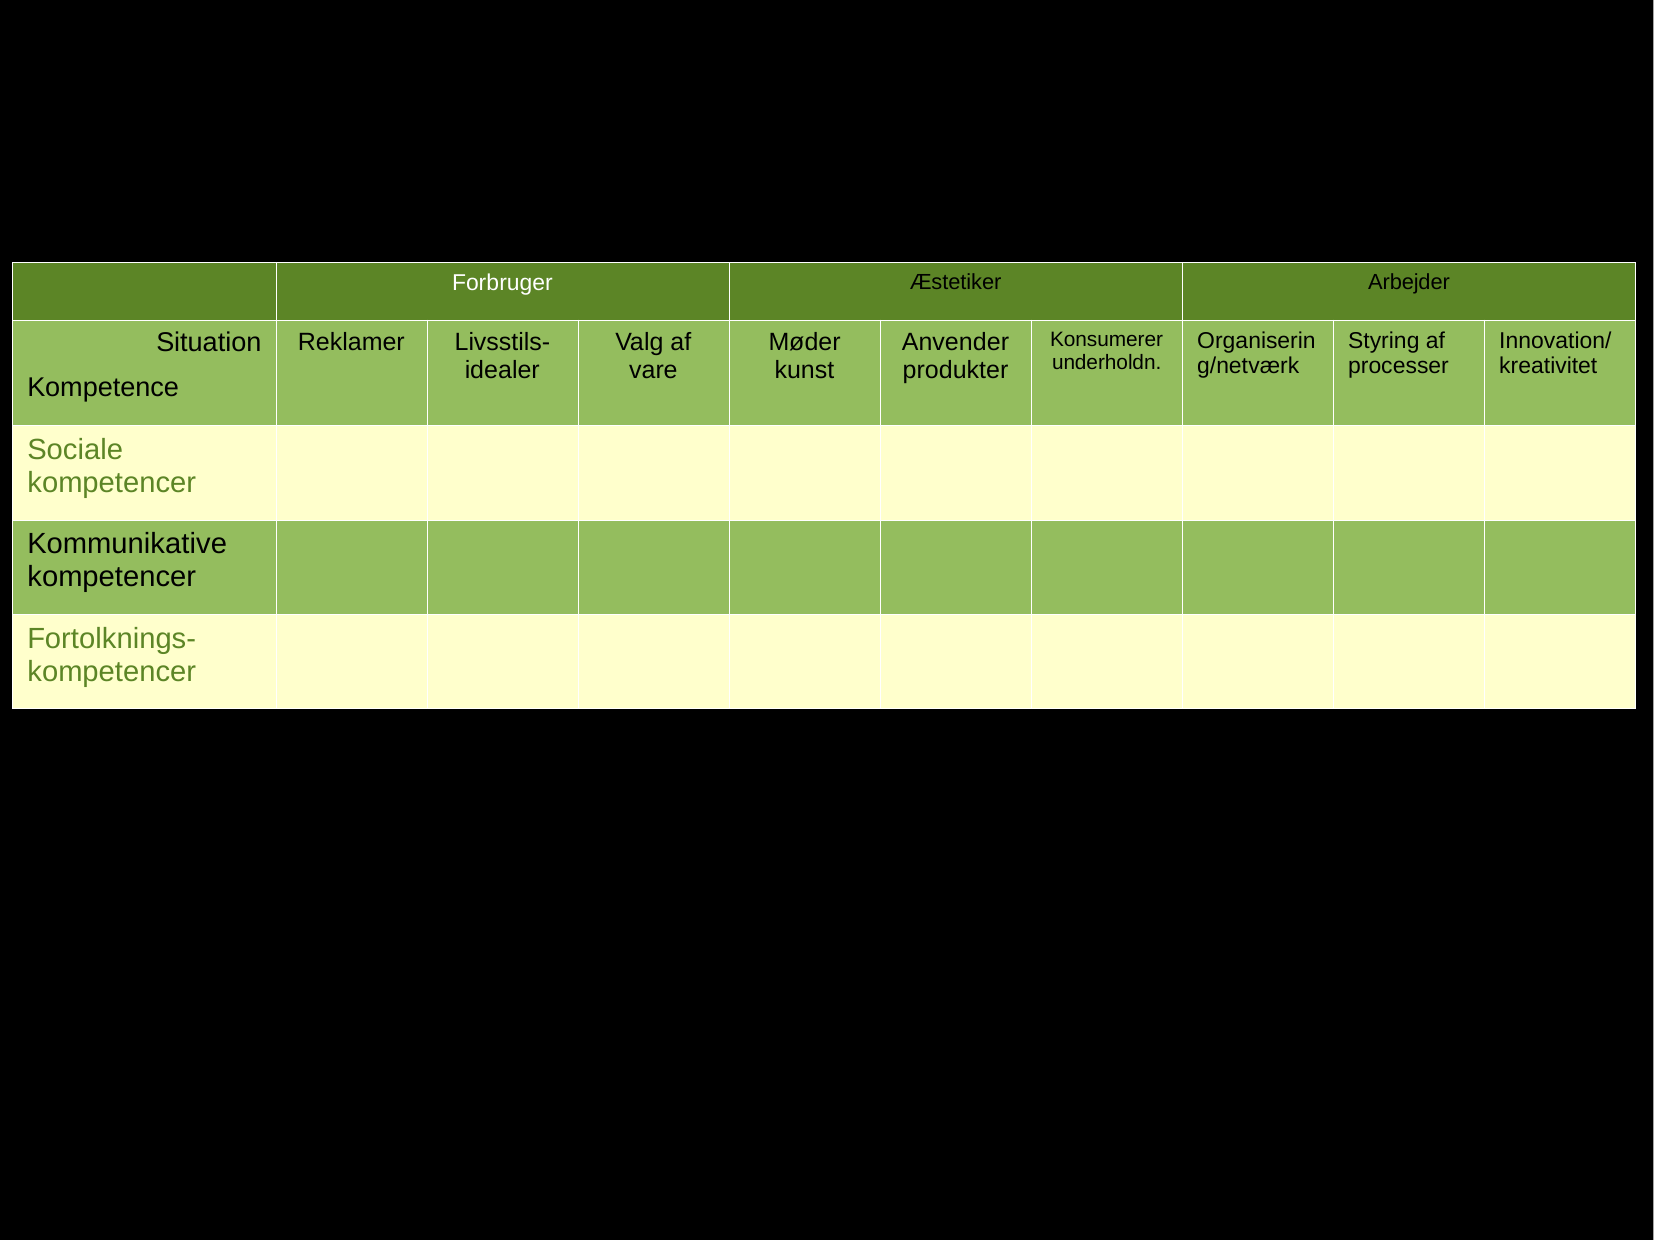

#
| | Forbruger | | | Æstetiker | | | Arbejder | | |
| --- | --- | --- | --- | --- | --- | --- | --- | --- | --- |
| Situation Kompetence | Reklamer | Livsstils-idealer | Valg af vare | Møder kunst | Anvender produkter | Konsumerer underholdn. | Organisering/netværk | Styring af processer | Innovation/kreativitet |
| Sociale kompetencer | | | | | | | | | |
| Kommunikative kompetencer | | | | | | | | | |
| Fortolknings-kompetencer | | | | | | | | | |